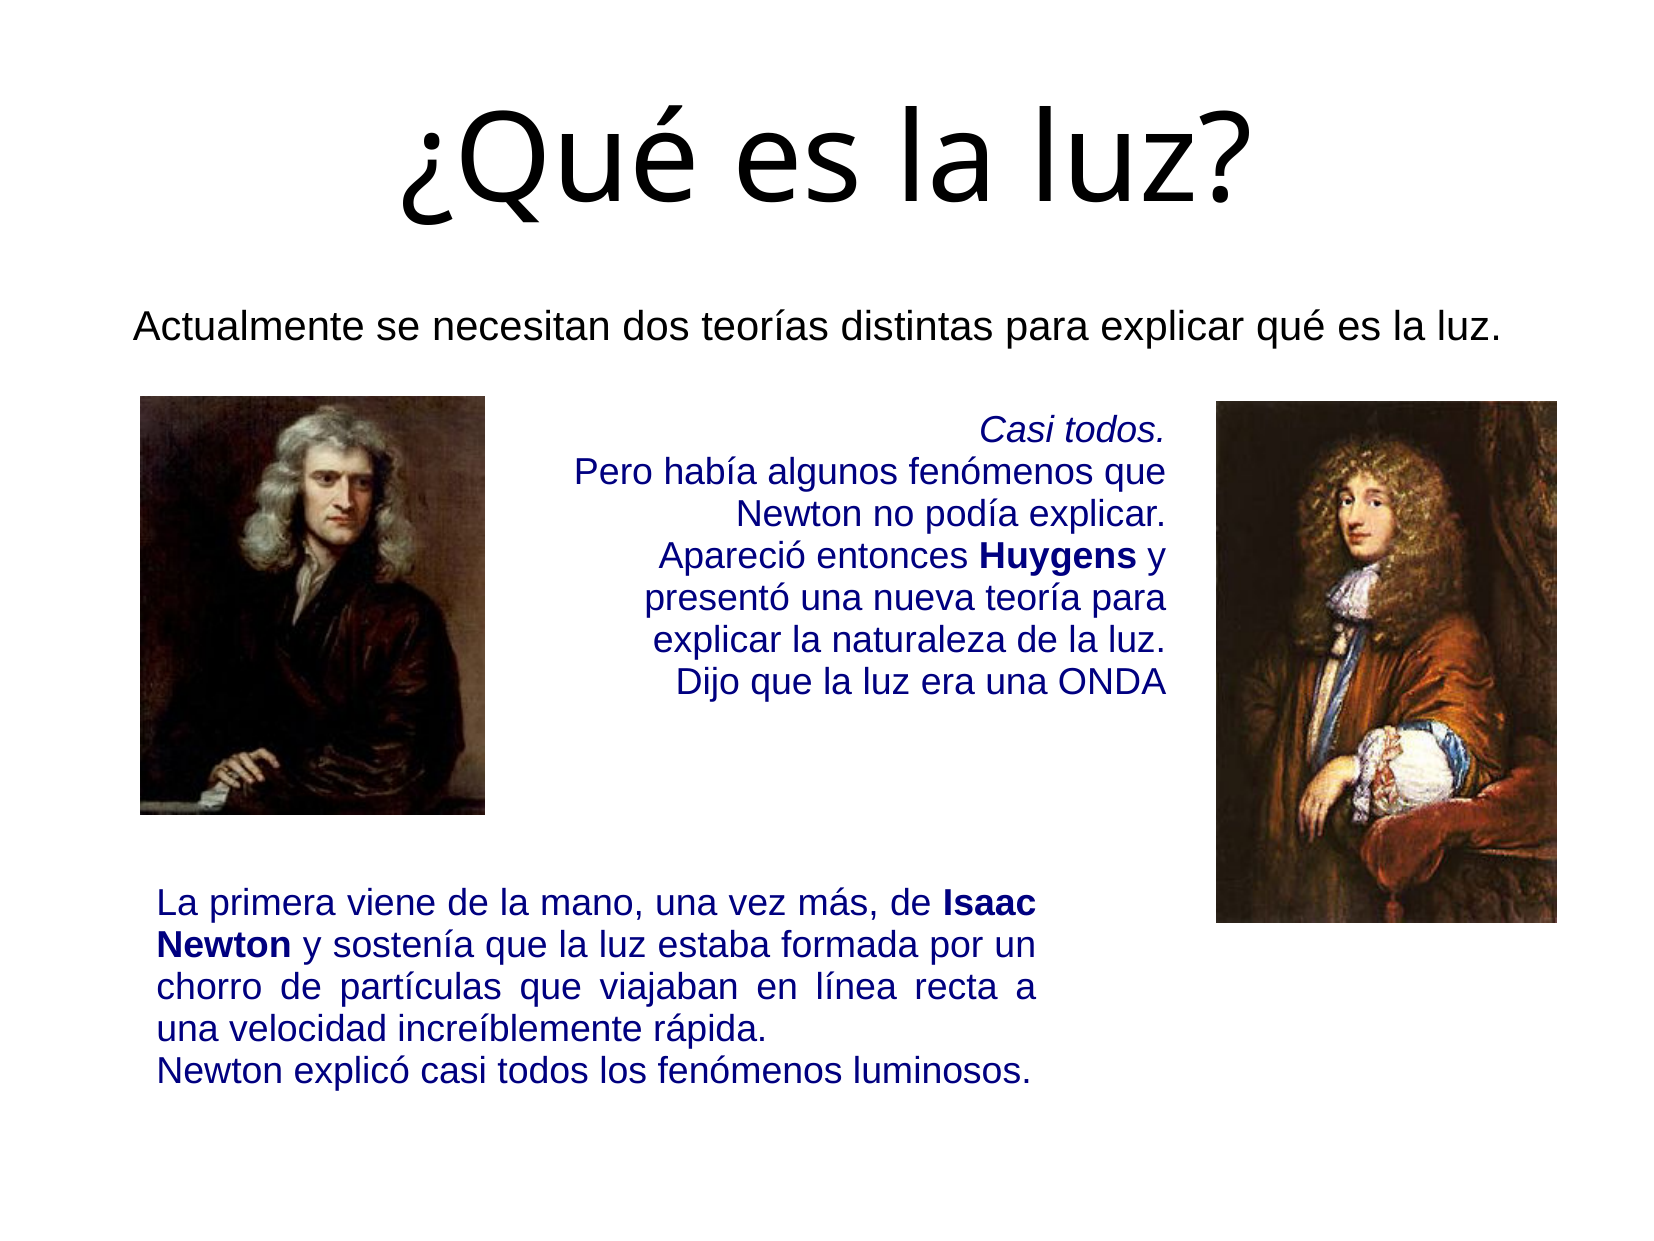

# ¿Qué es la luz?
Actualmente se necesitan dos teorías distintas para explicar qué es la luz.
Casi todos.
Pero había algunos fenómenos que Newton no podía explicar.
Apareció entonces Huygens y presentó una nueva teoría para explicar la naturaleza de la luz.
Dijo que la luz era una ONDA
La primera viene de la mano, una vez más, de Isaac Newton y sostenía que la luz estaba formada por un chorro de partículas que viajaban en línea recta a una velocidad increíblemente rápida.
Newton explicó casi todos los fenómenos luminosos.